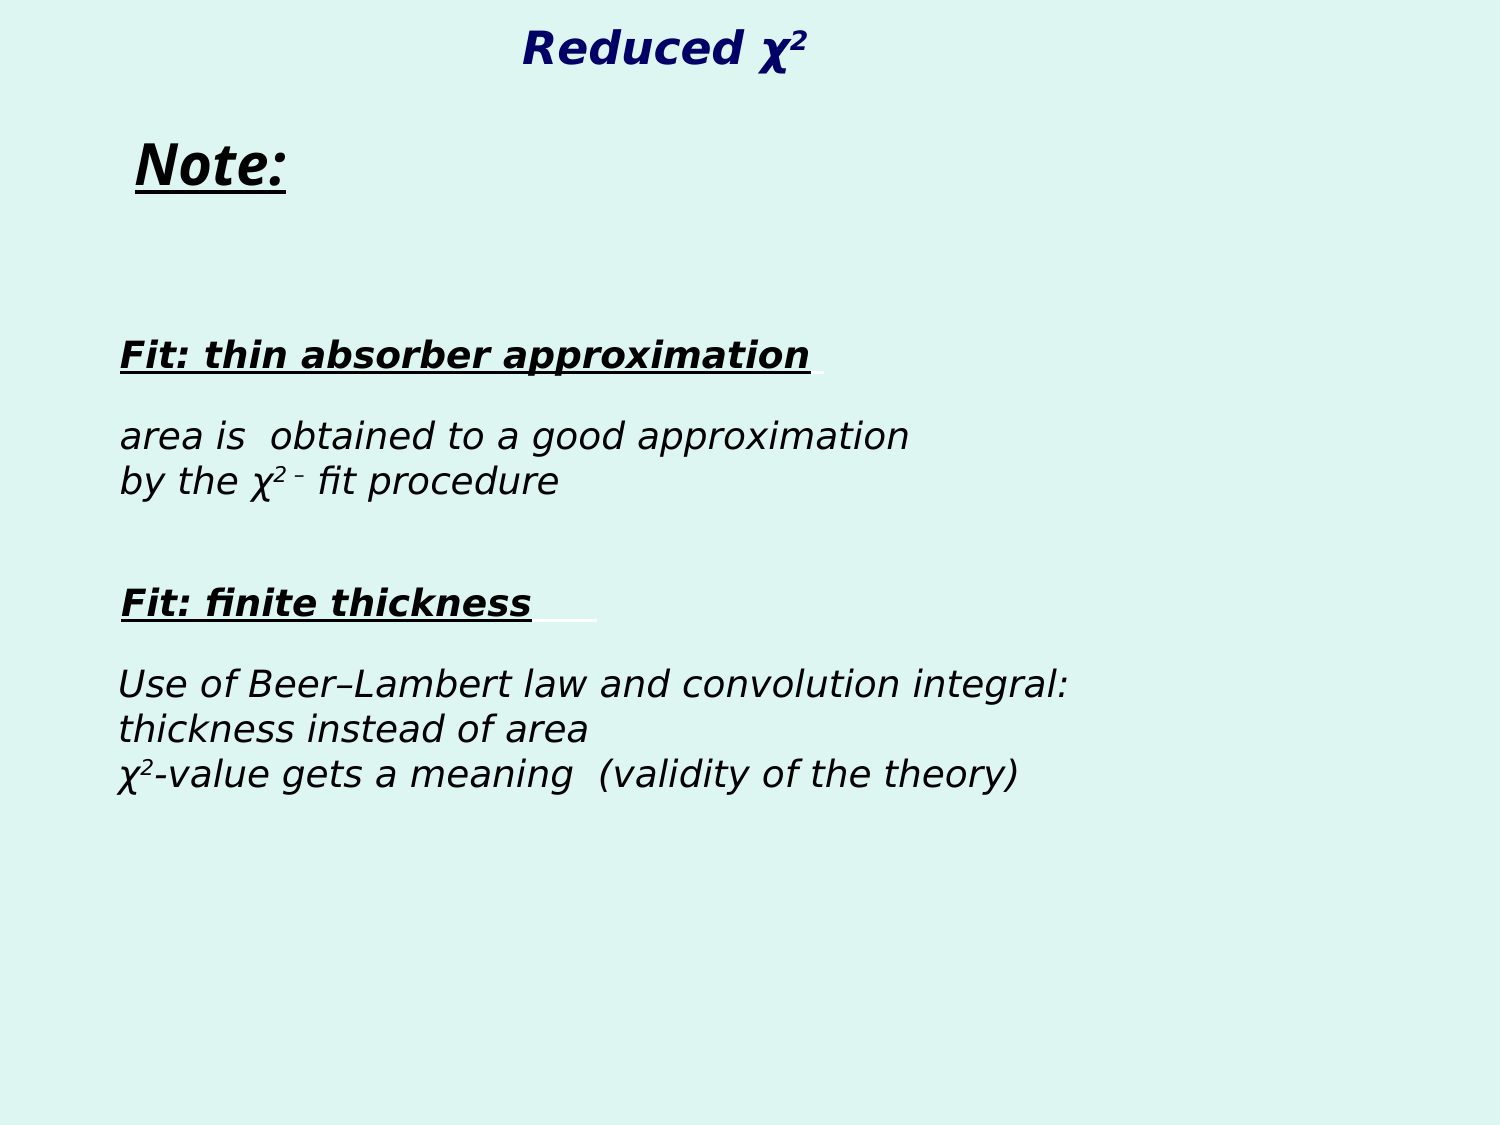

Reduced χ2
Note:
Fit: thin absorber approximation
area is obtained to a good approximation
by the χ2 – fit procedure
Fit: finite thickness
Use of Beer–Lambert law and convolution integral: thickness instead of area χ2-value gets a meaning (validity of the theory)